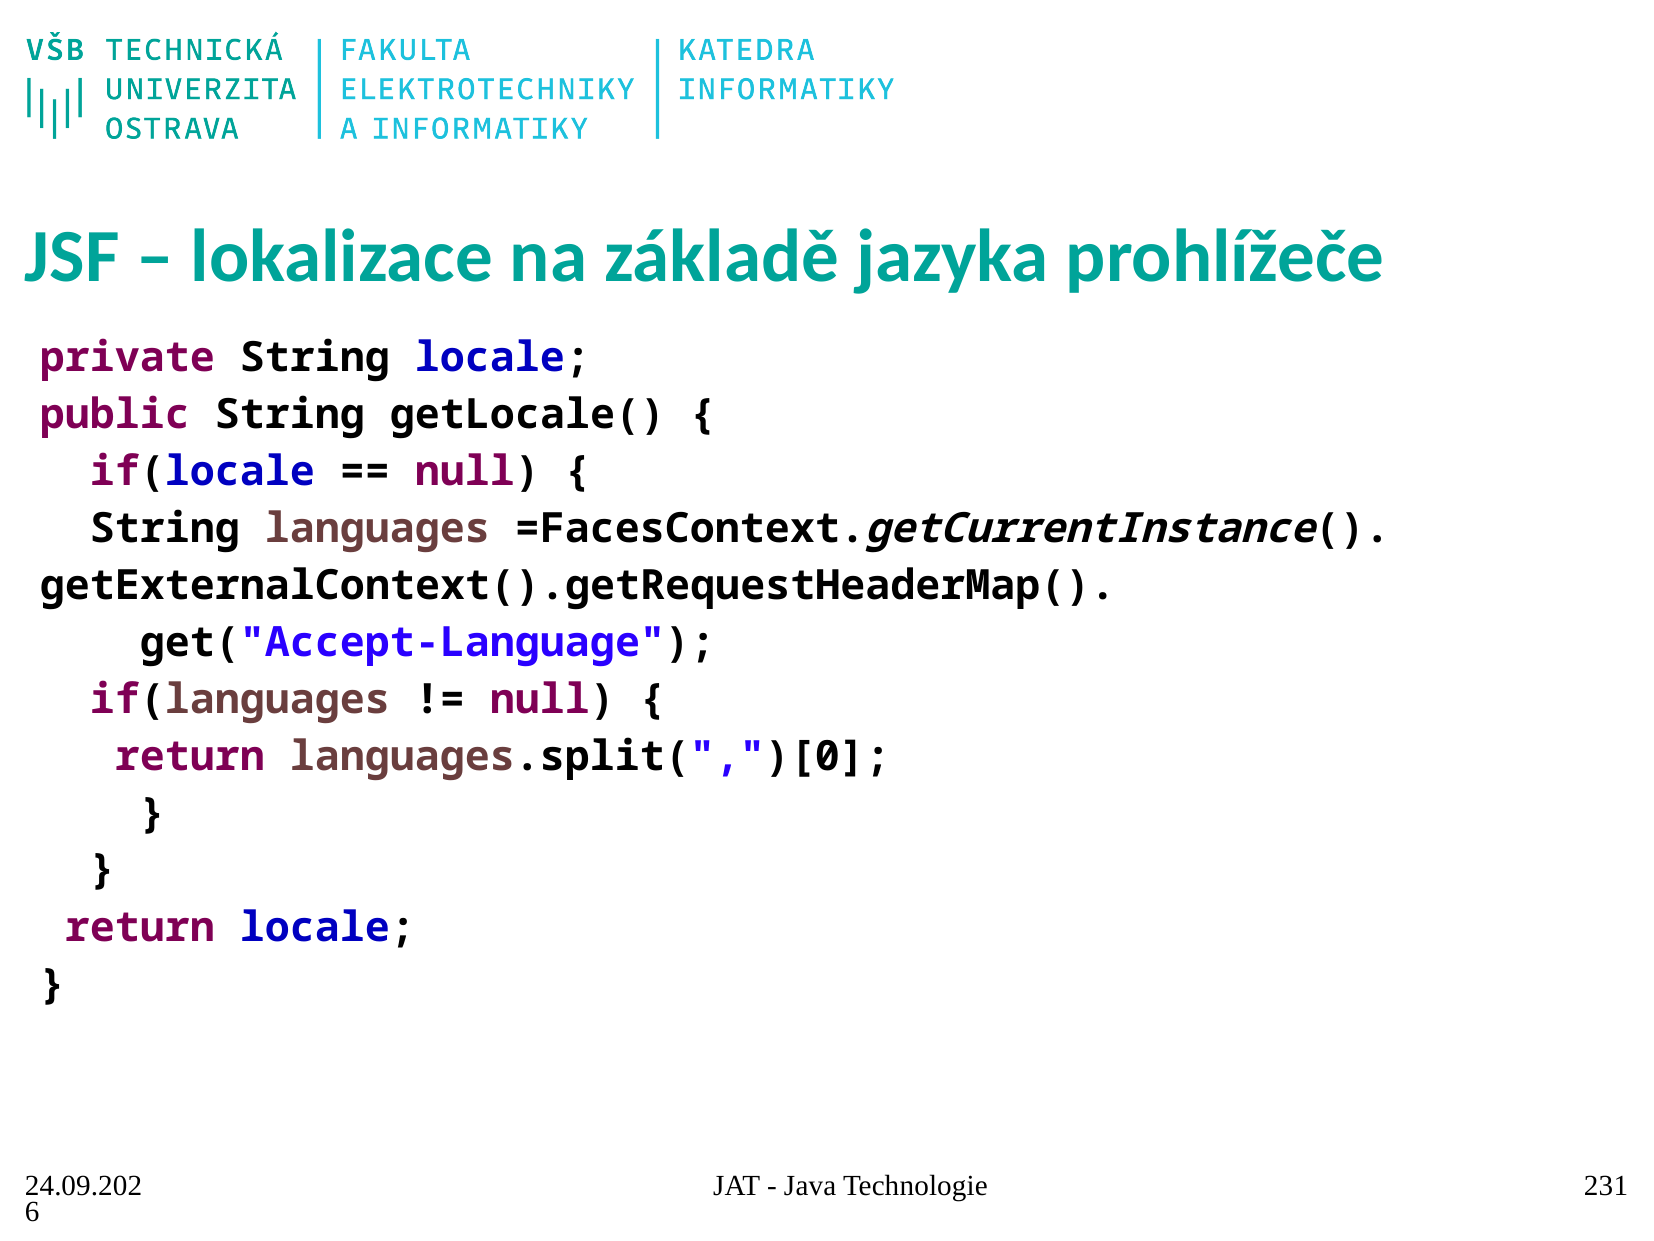

JSF – lokalizace na základě jazyka prohlížeče
# private String locale;
public String getLocale() {
 if(locale == null) {
 String languages =FacesContext.getCurrentInstance(). getExternalContext().getRequestHeaderMap().
 get("Accept-Language");
 if(languages != null) {
 return languages.split(",")[0];
 }
 }
 return locale;
}
JAT - Java Technologie
231